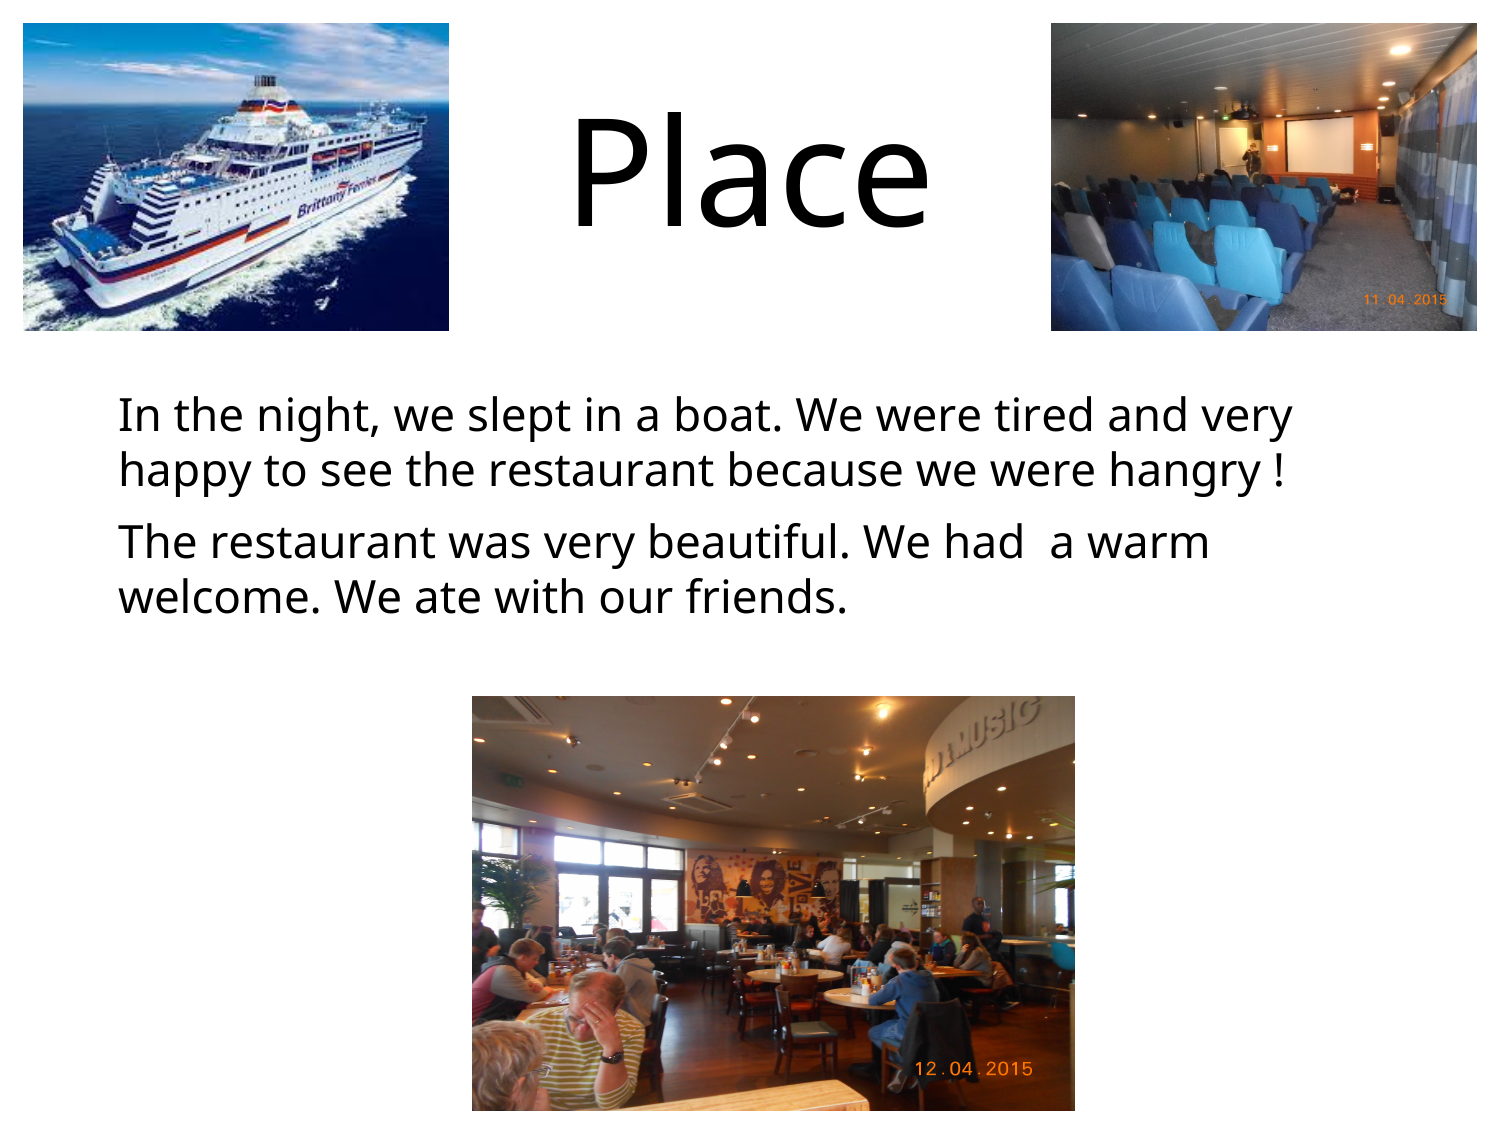

# Place
In the night, we slept in a boat. We were tired and very happy to see the restaurant because we were hangry !
The restaurant was very beautiful. We had a warm welcome. We ate with our friends.